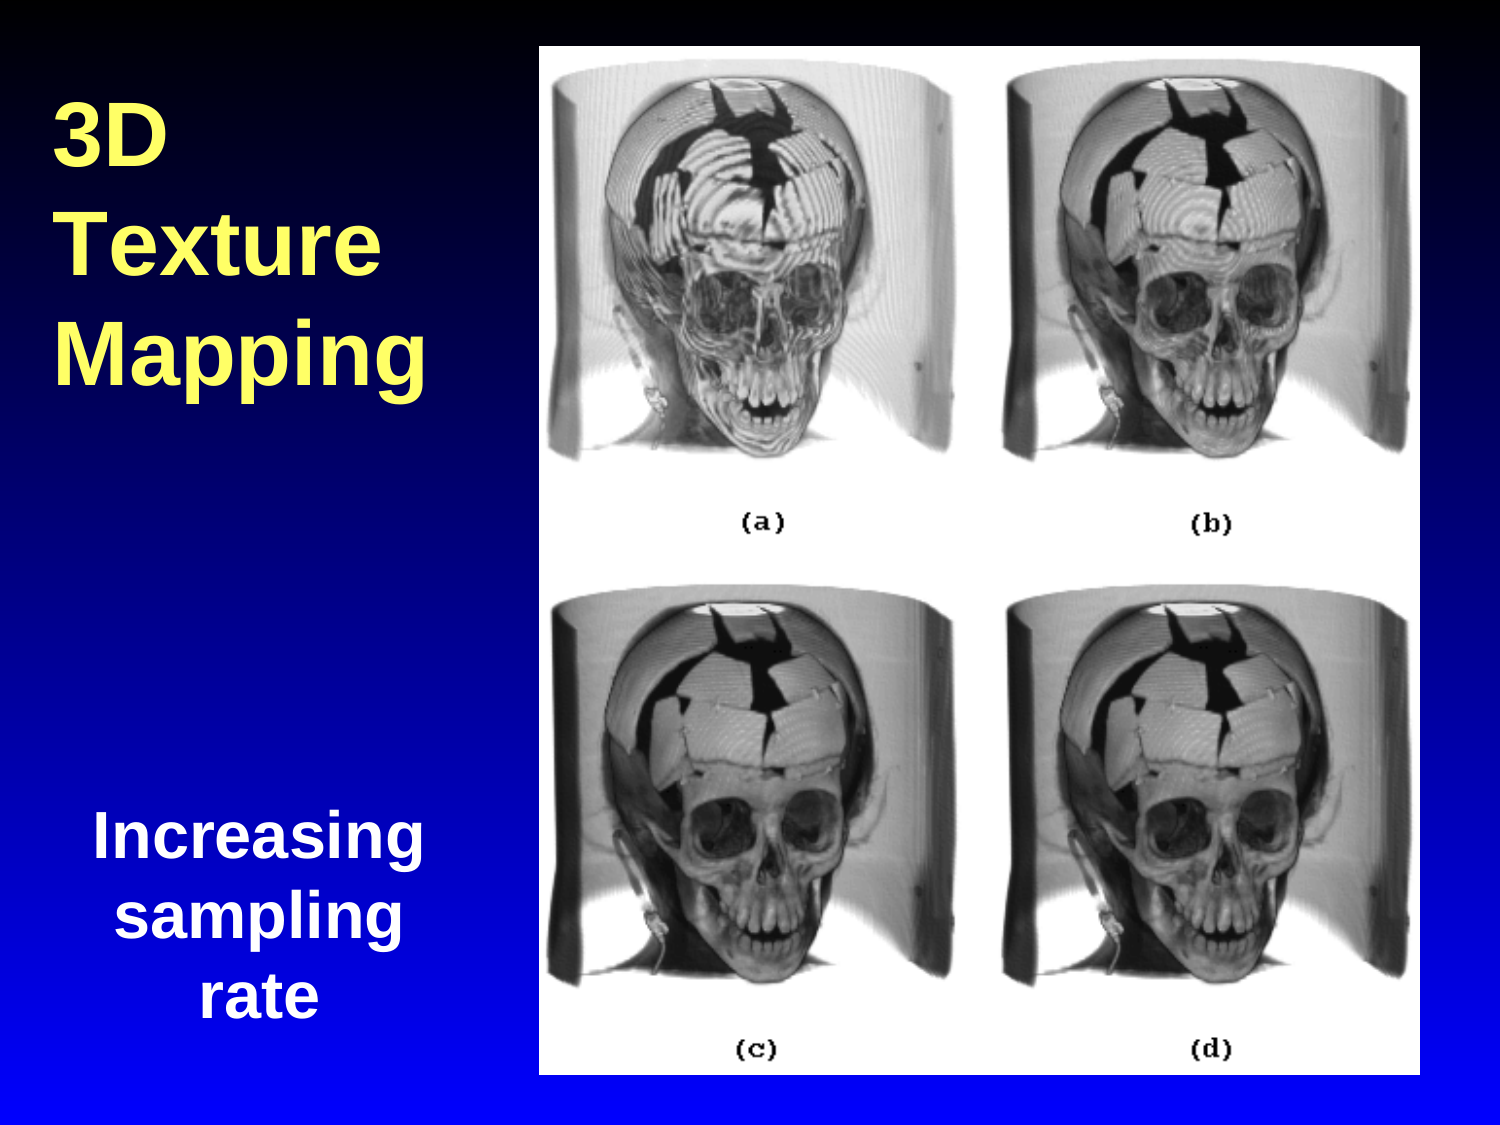

# 3D Texture Mapping
Increasing sampling rate